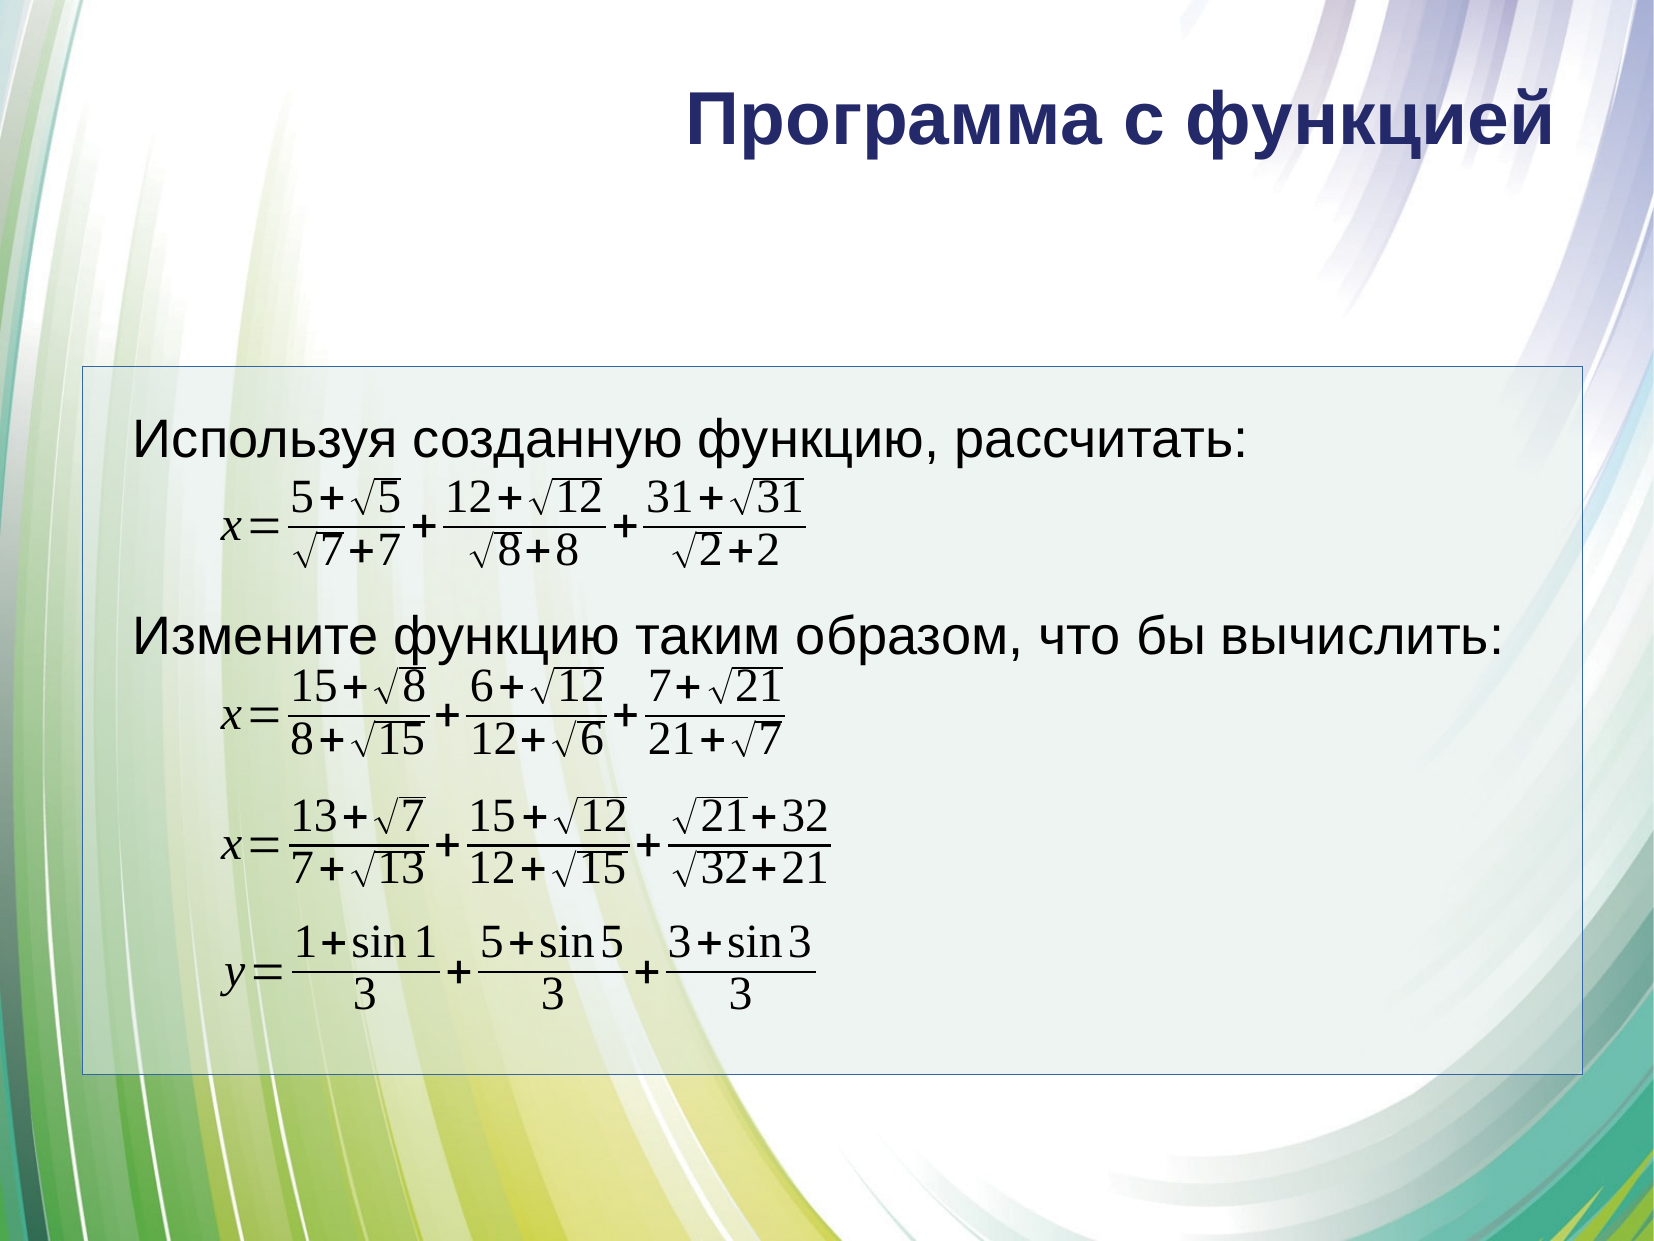

Программа с функцией
Используя созданную функцию, рассчитать:
Измените функцию таким образом, что бы вычислить: